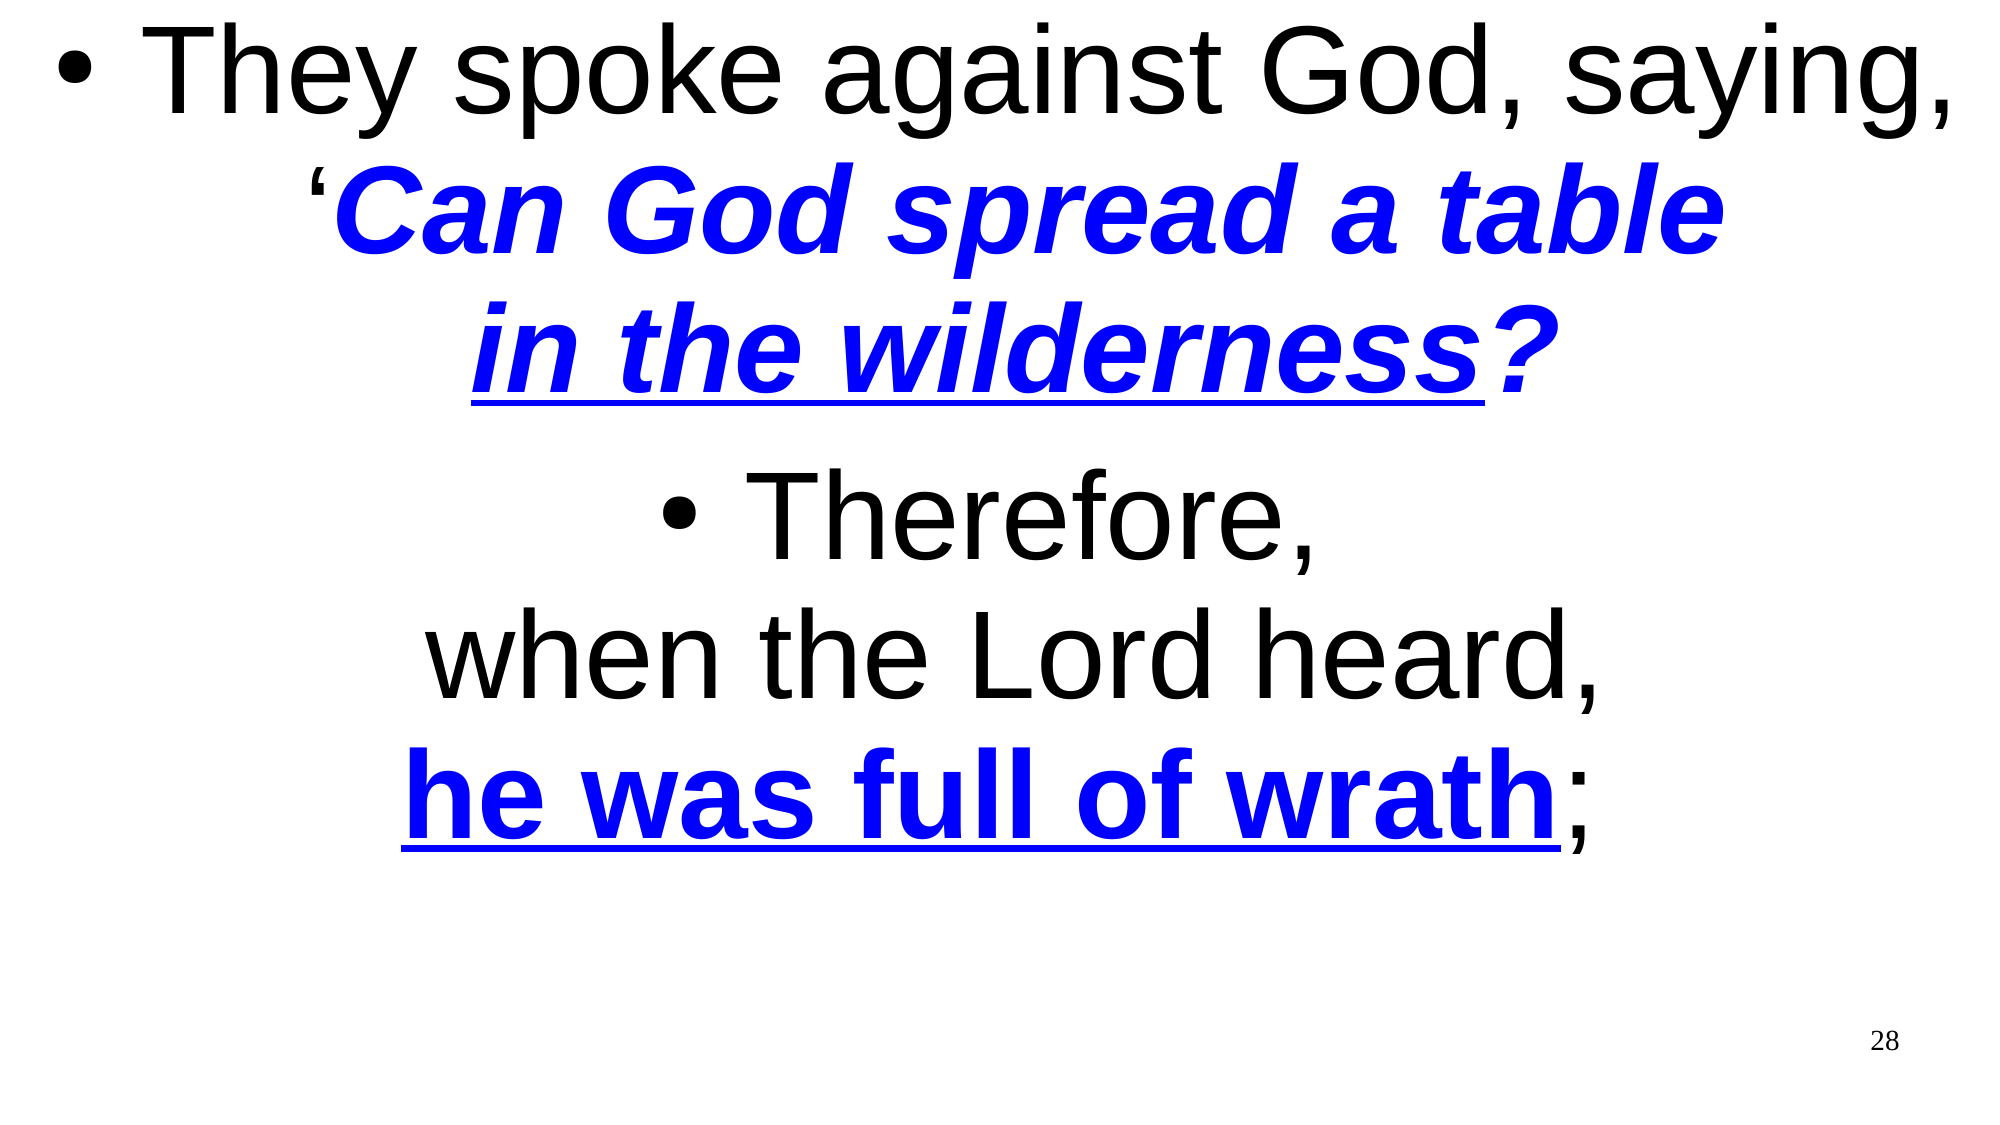

# They spoke against God, saying, ‘Can God spread a table in the wilderness?
 Therefore,
when the Lord heard,
he was full of wrath;
28